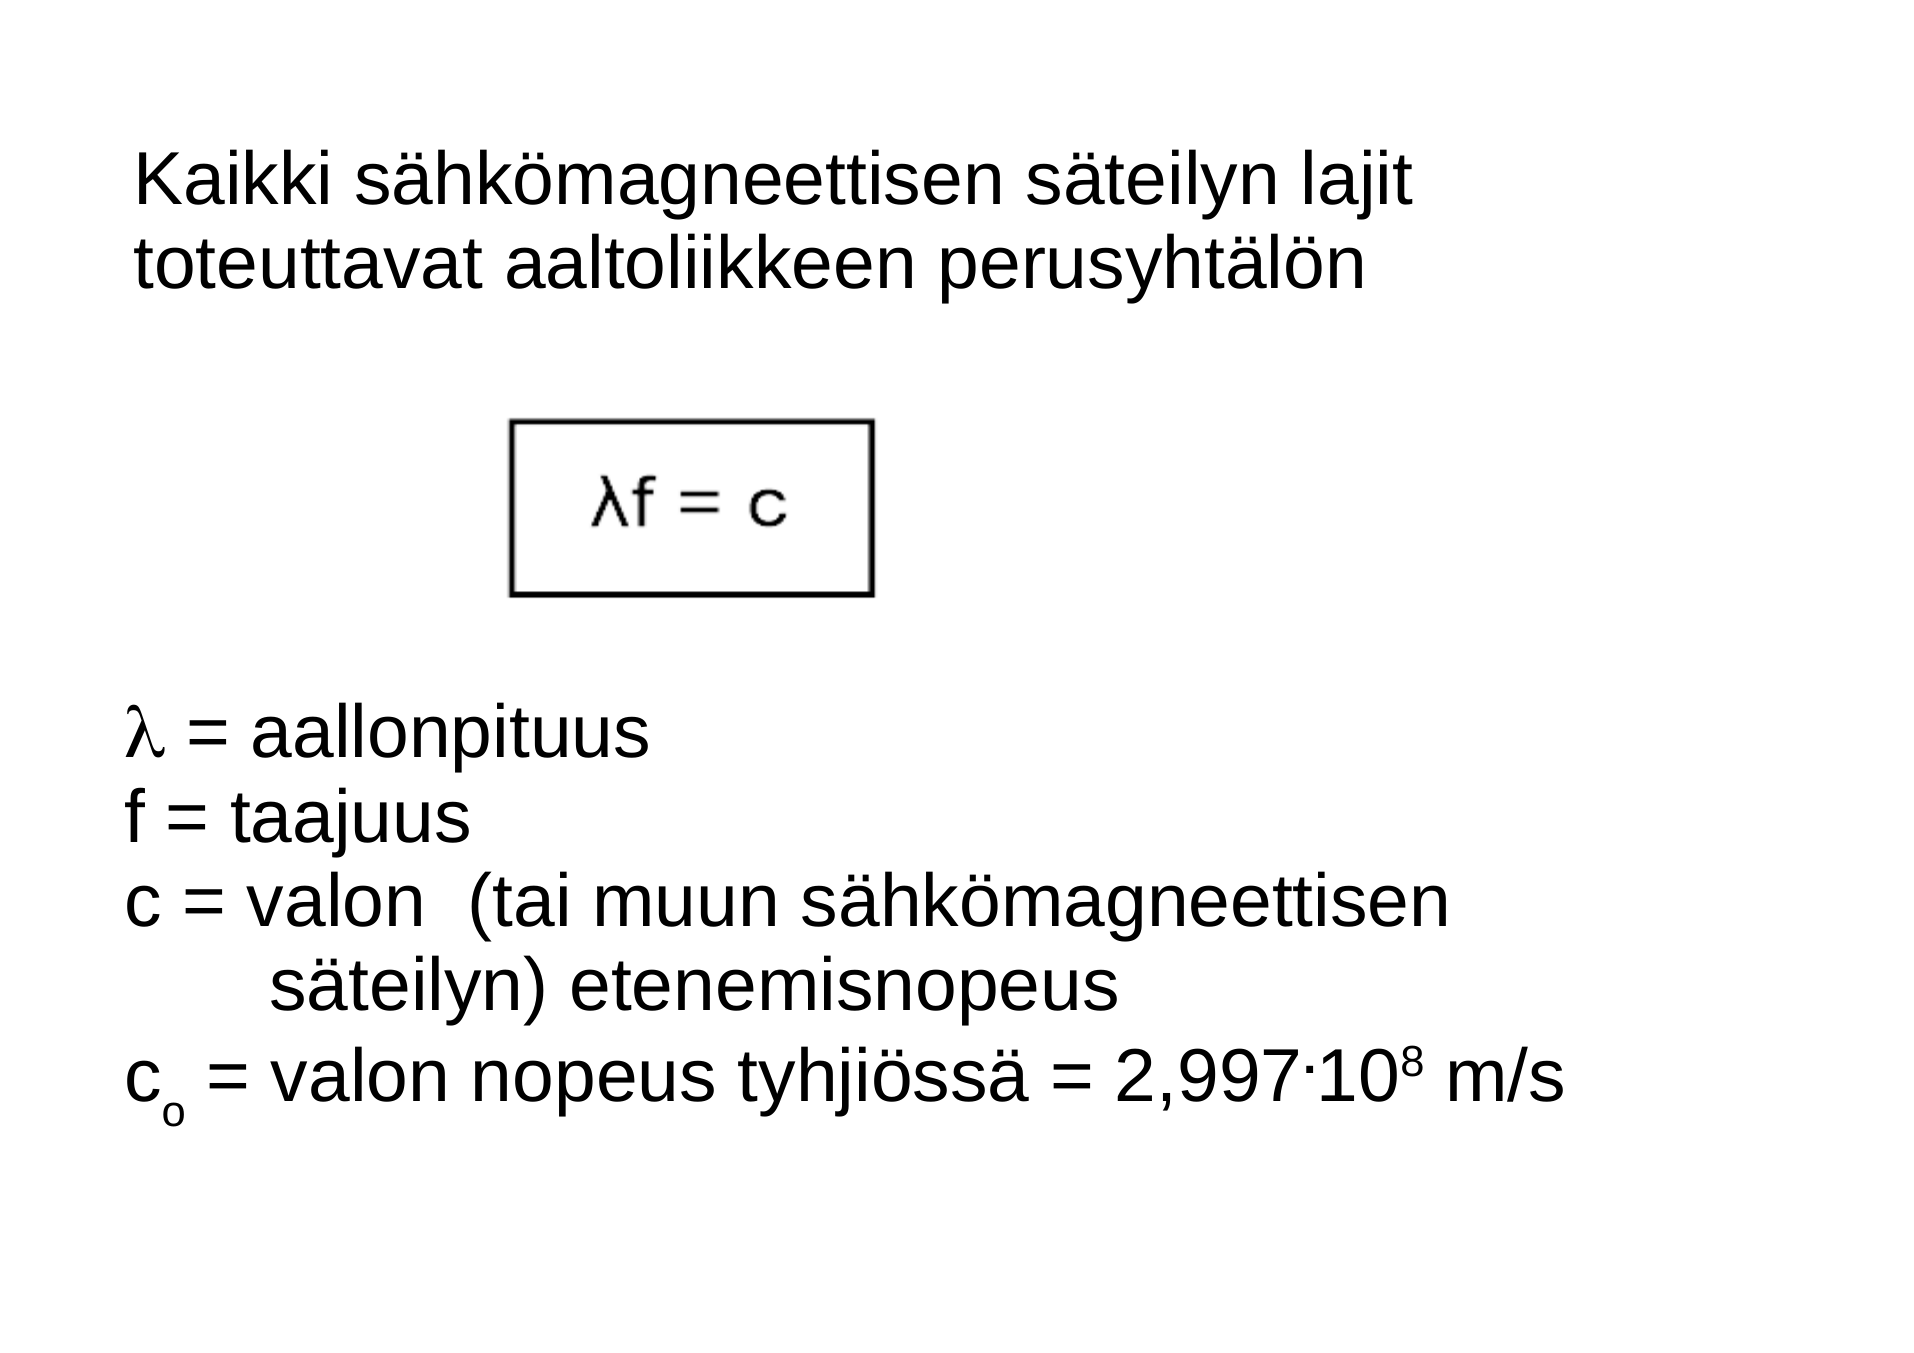

Kaikki sähkömagneettisen säteilyn lajit toteuttavat aaltoliikkeen perusyhtälön
l = aallonpituus
f = taajuus
c = valon (tai muun sähkömagneettisen
 säteilyn) etenemisnopeus
co = valon nopeus tyhjiössä = 2,997.108 m/s